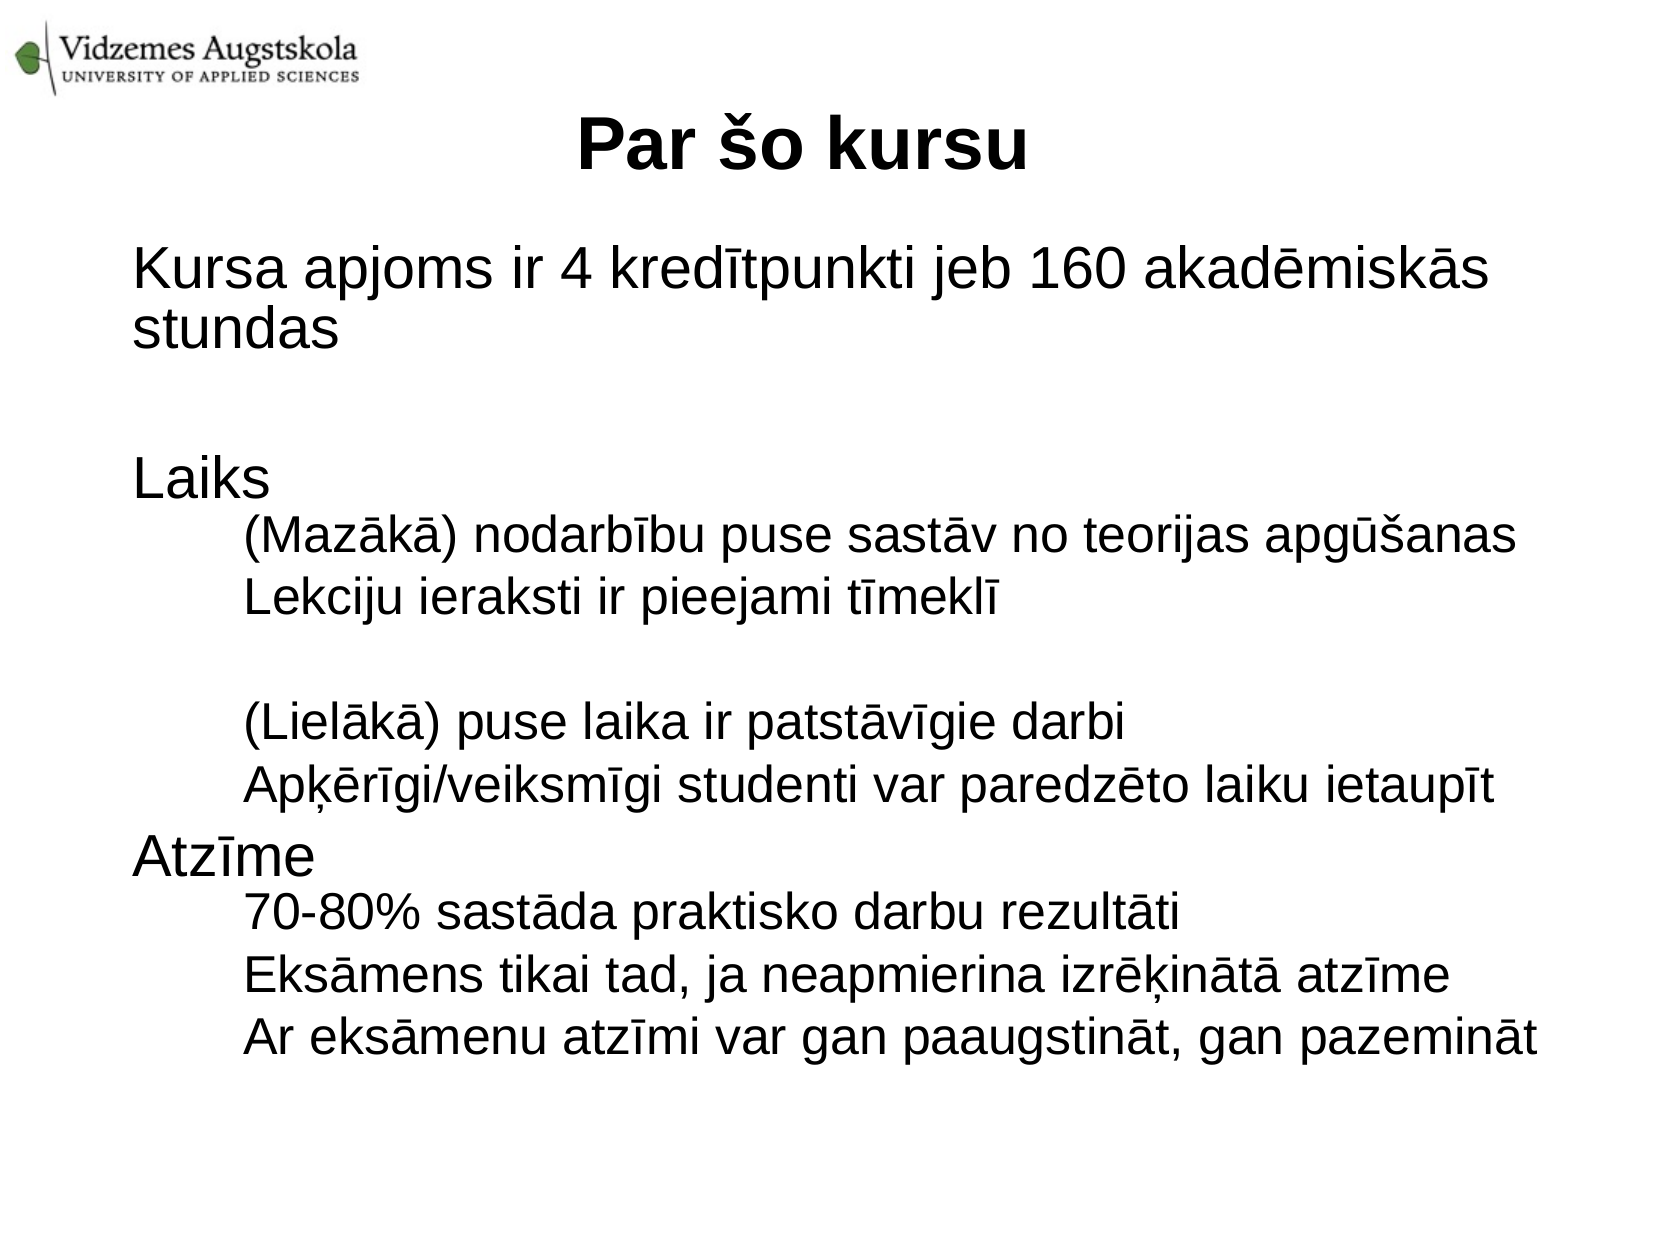

# Par šo kursu
Kursa apjoms ir 4 kredītpunkti jeb 160 akadēmiskās stundas
Laiks
(Mazākā) nodarbību puse sastāv no teorijas apgūšanas
Lekciju ieraksti ir pieejami tīmeklī
		(Lielākā) puse laika ir patstāvīgie darbi
		Apķērīgi/veiksmīgi studenti var paredzēto laiku ietaupīt
Atzīme
70-80% sastāda praktisko darbu rezultāti
	Eksāmens tikai tad, ja neapmierina izrēķinātā atzīme
	Ar eksāmenu atzīmi var gan paaugstināt, gan pazemināt